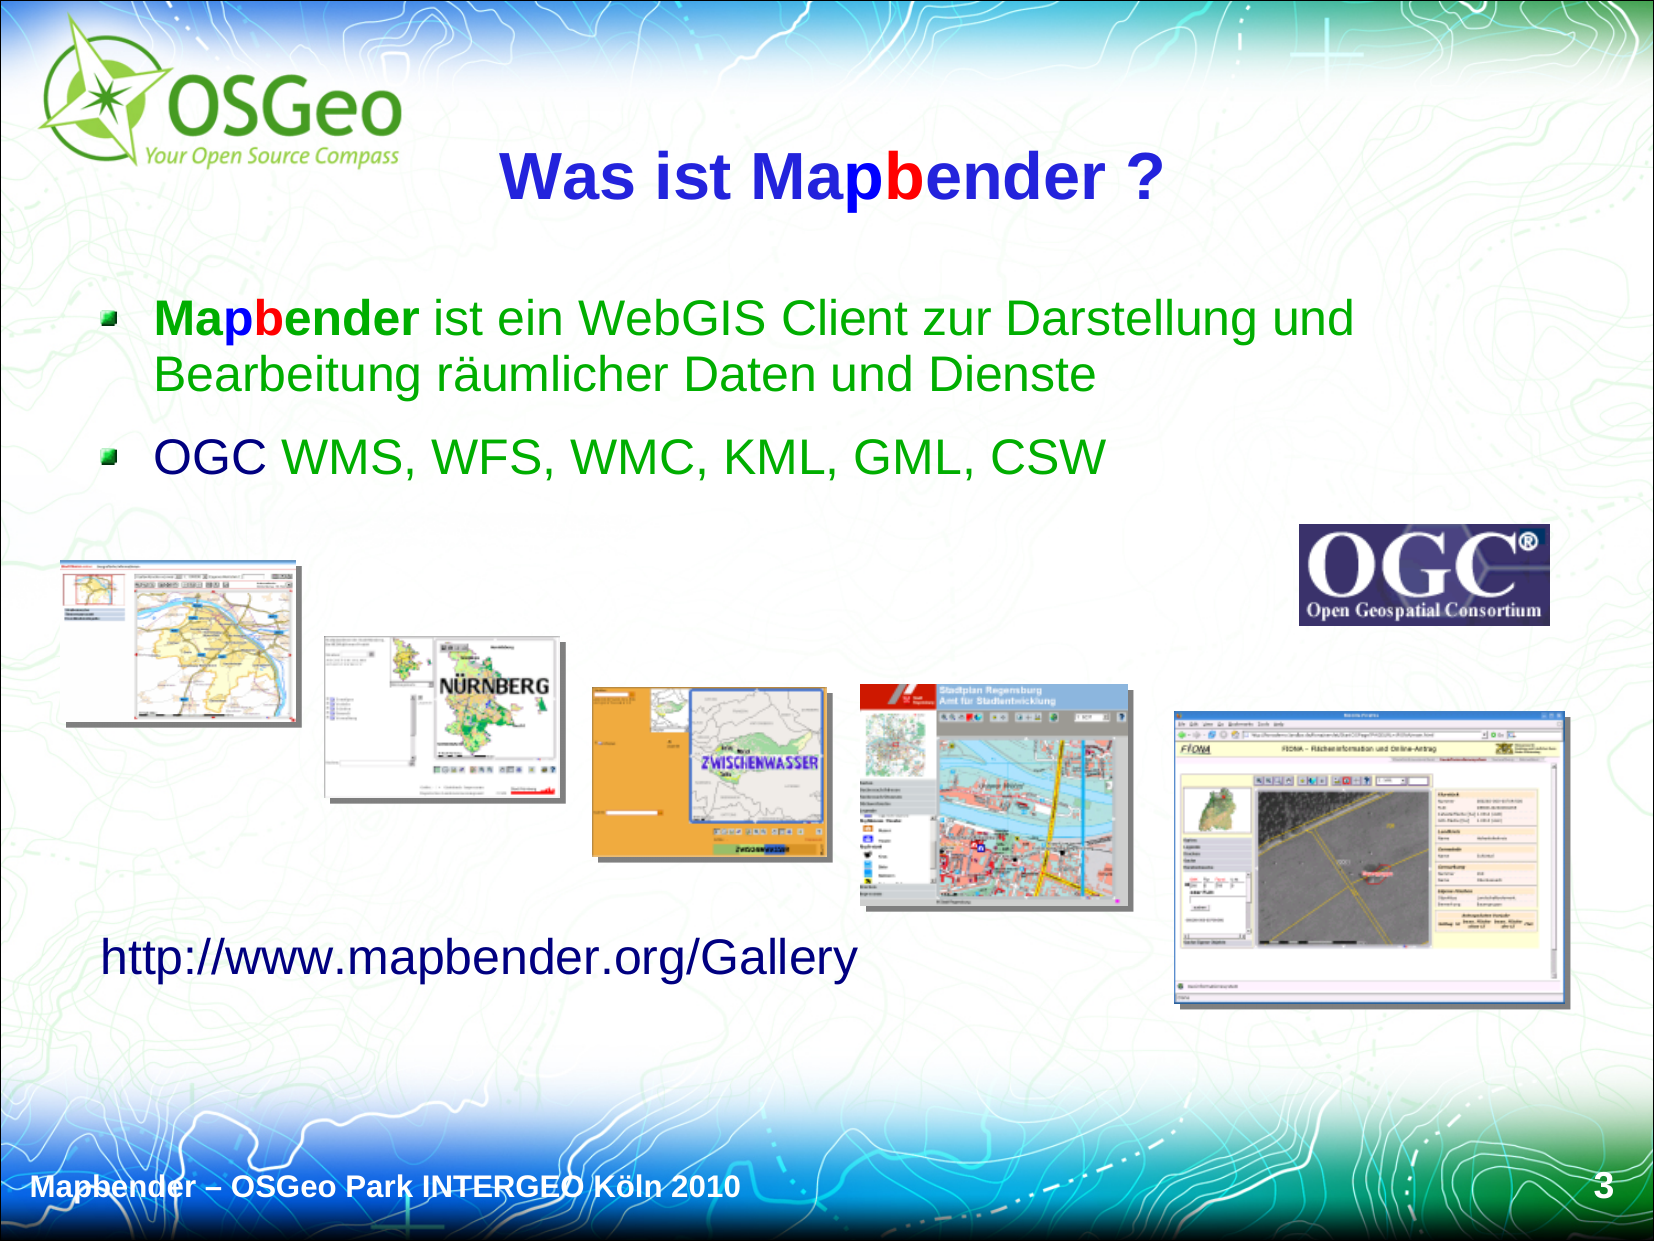

# Was ist Mapbender ?
Mapbender ist ein WebGIS Client zur Darstellung und Bearbeitung räumlicher Daten und Dienste
OGC WMS, WFS, WMC, KML, GML, CSW
http://www.mapbender.org/Gallery